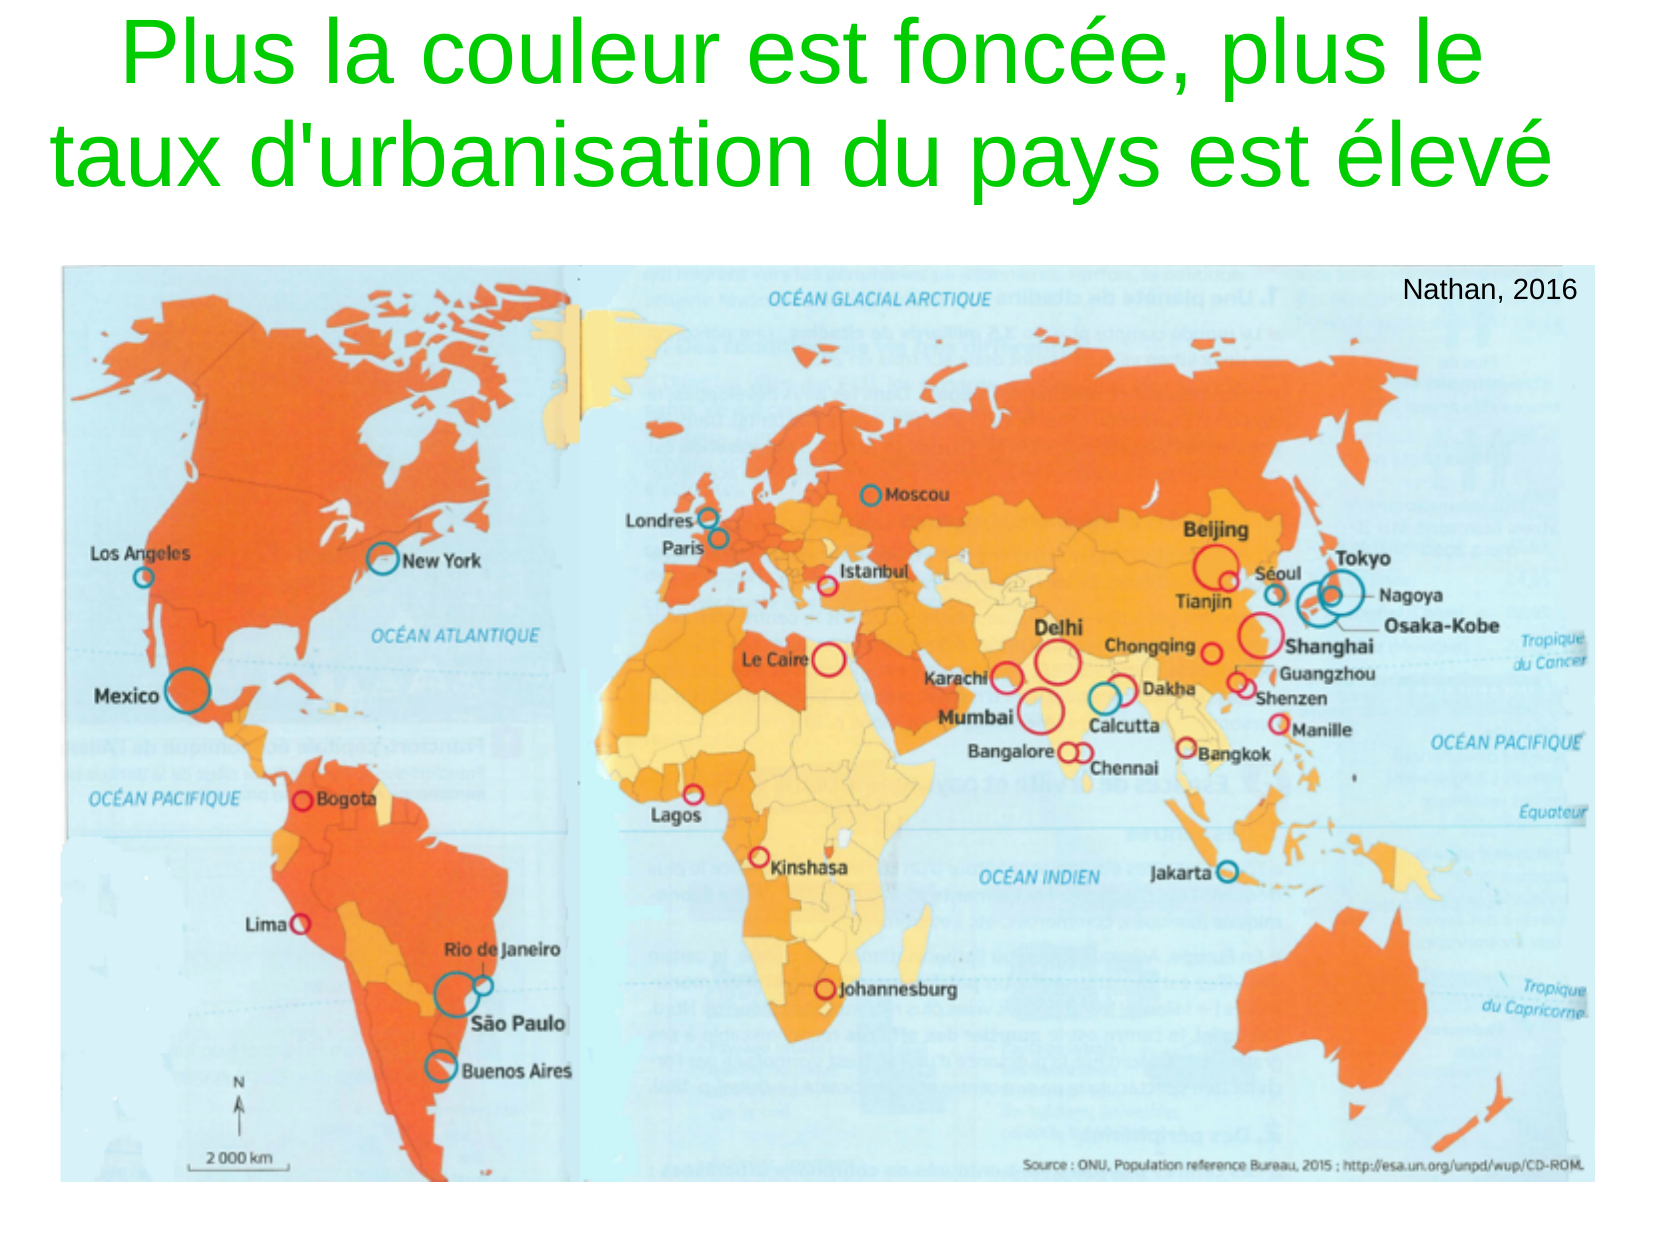

# Plus la couleur est foncée, plus le taux d'urbanisation du pays est élevé
Nathan, 2016